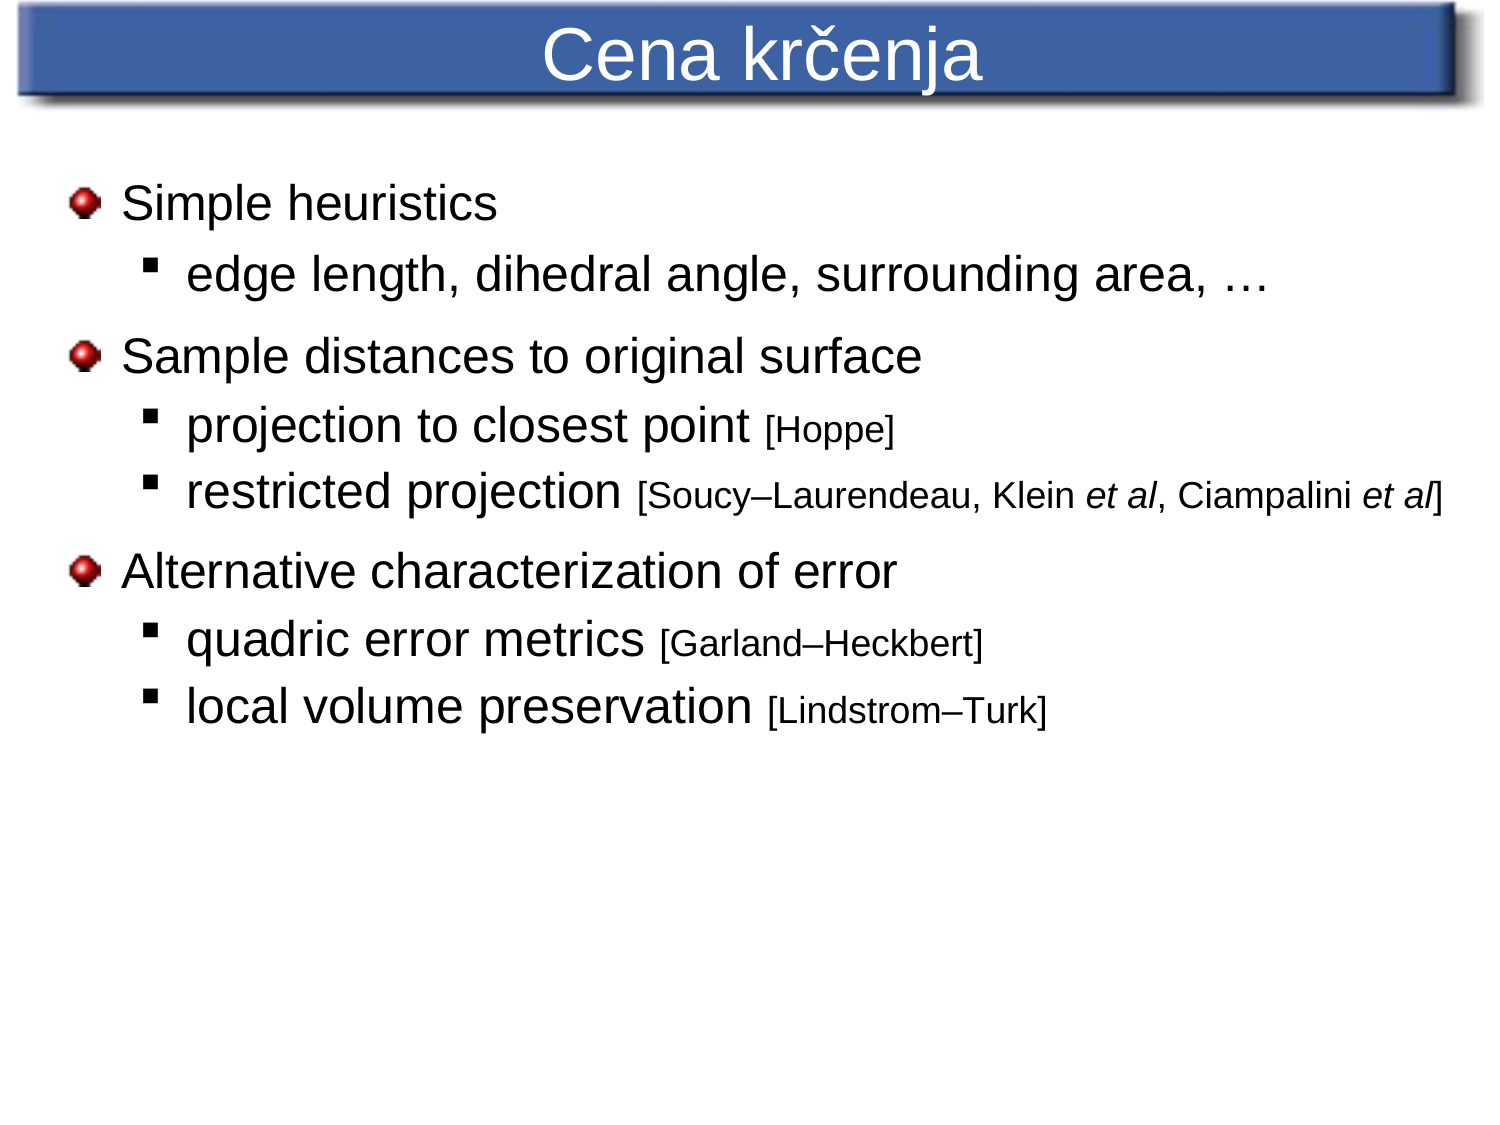

# Cena krčenja
Simple heuristics
edge length, dihedral angle, surrounding area, …
Sample distances to original surface
projection to closest point [Hoppe]
restricted projection [Soucy–Laurendeau, Klein et al, Ciampalini et al]
Alternative characterization of error
quadric error metrics [Garland–Heckbert]
local volume preservation [Lindstrom–Turk]